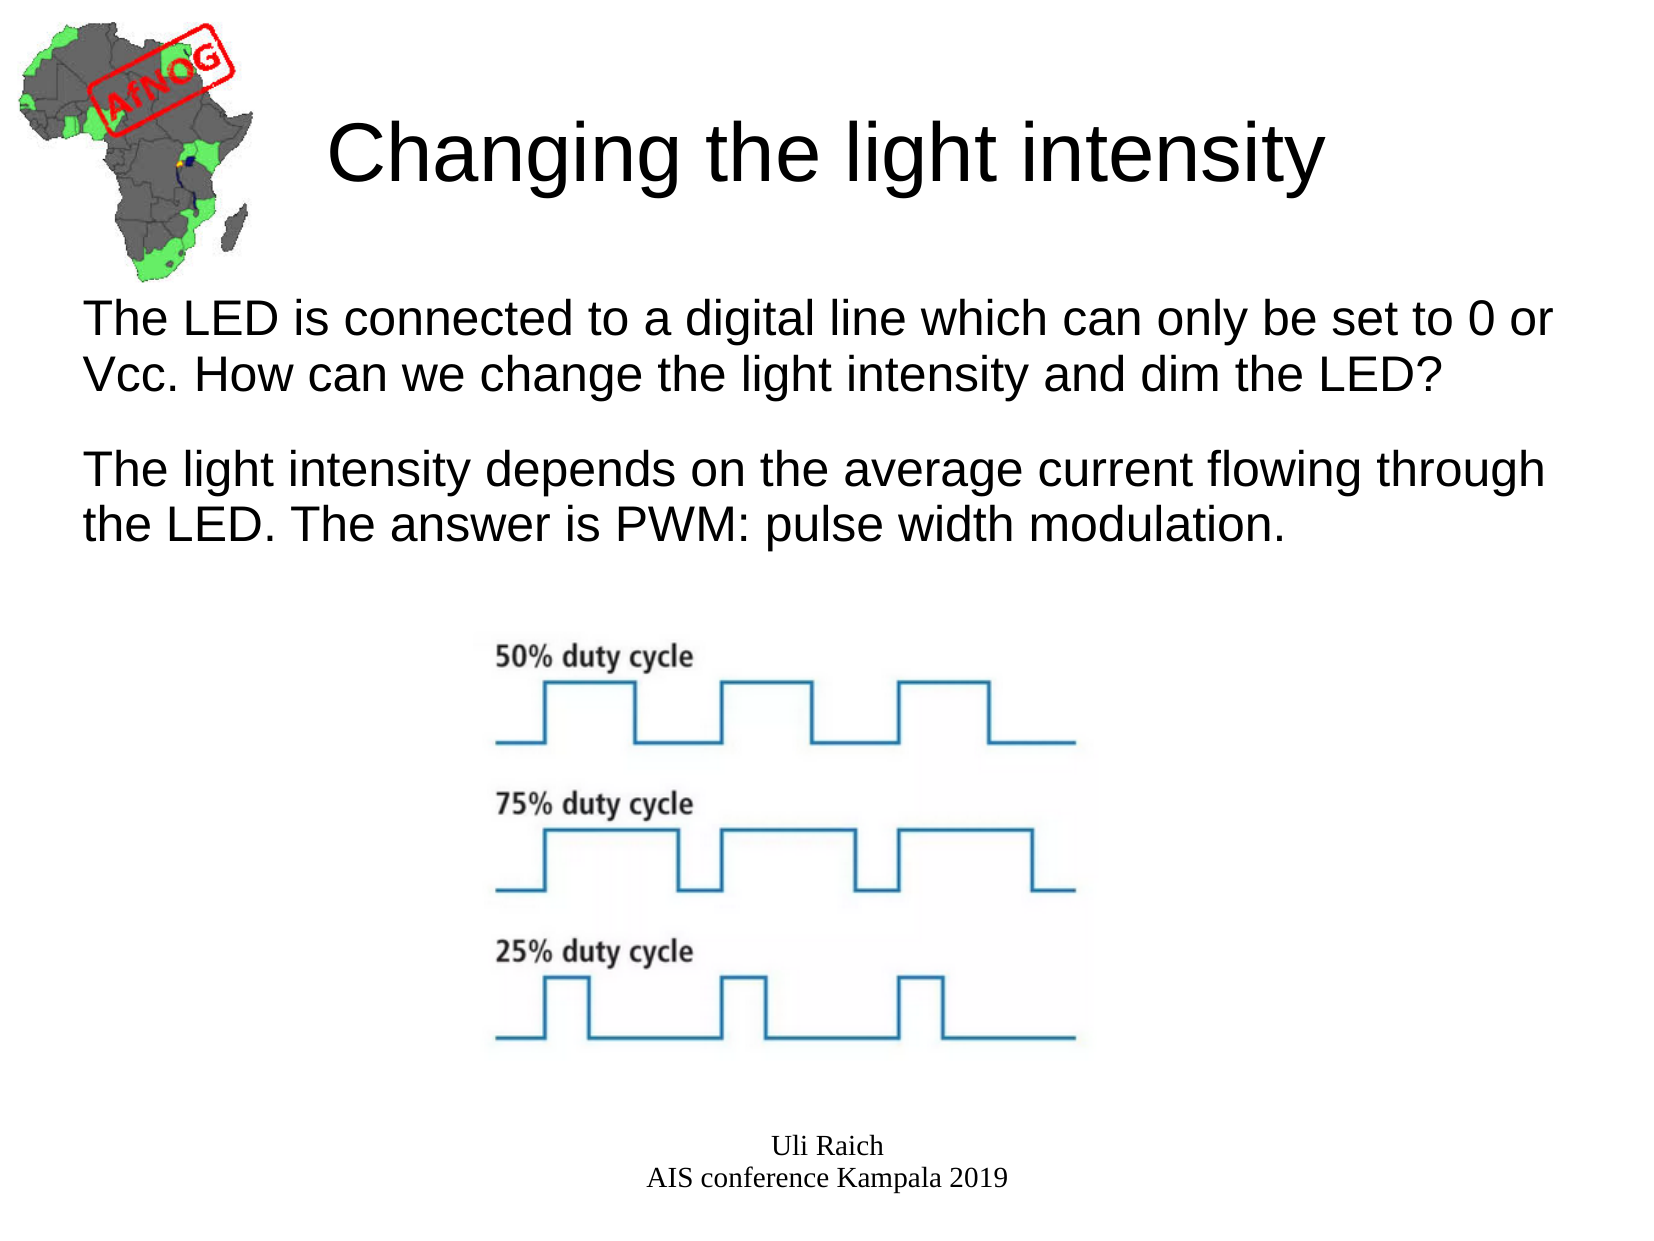

# Changing the light intensity
The LED is connected to a digital line which can only be set to 0 or Vcc. How can we change the light intensity and dim the LED?
The light intensity depends on the average current flowing through the LED. The answer is PWM: pulse width modulation.